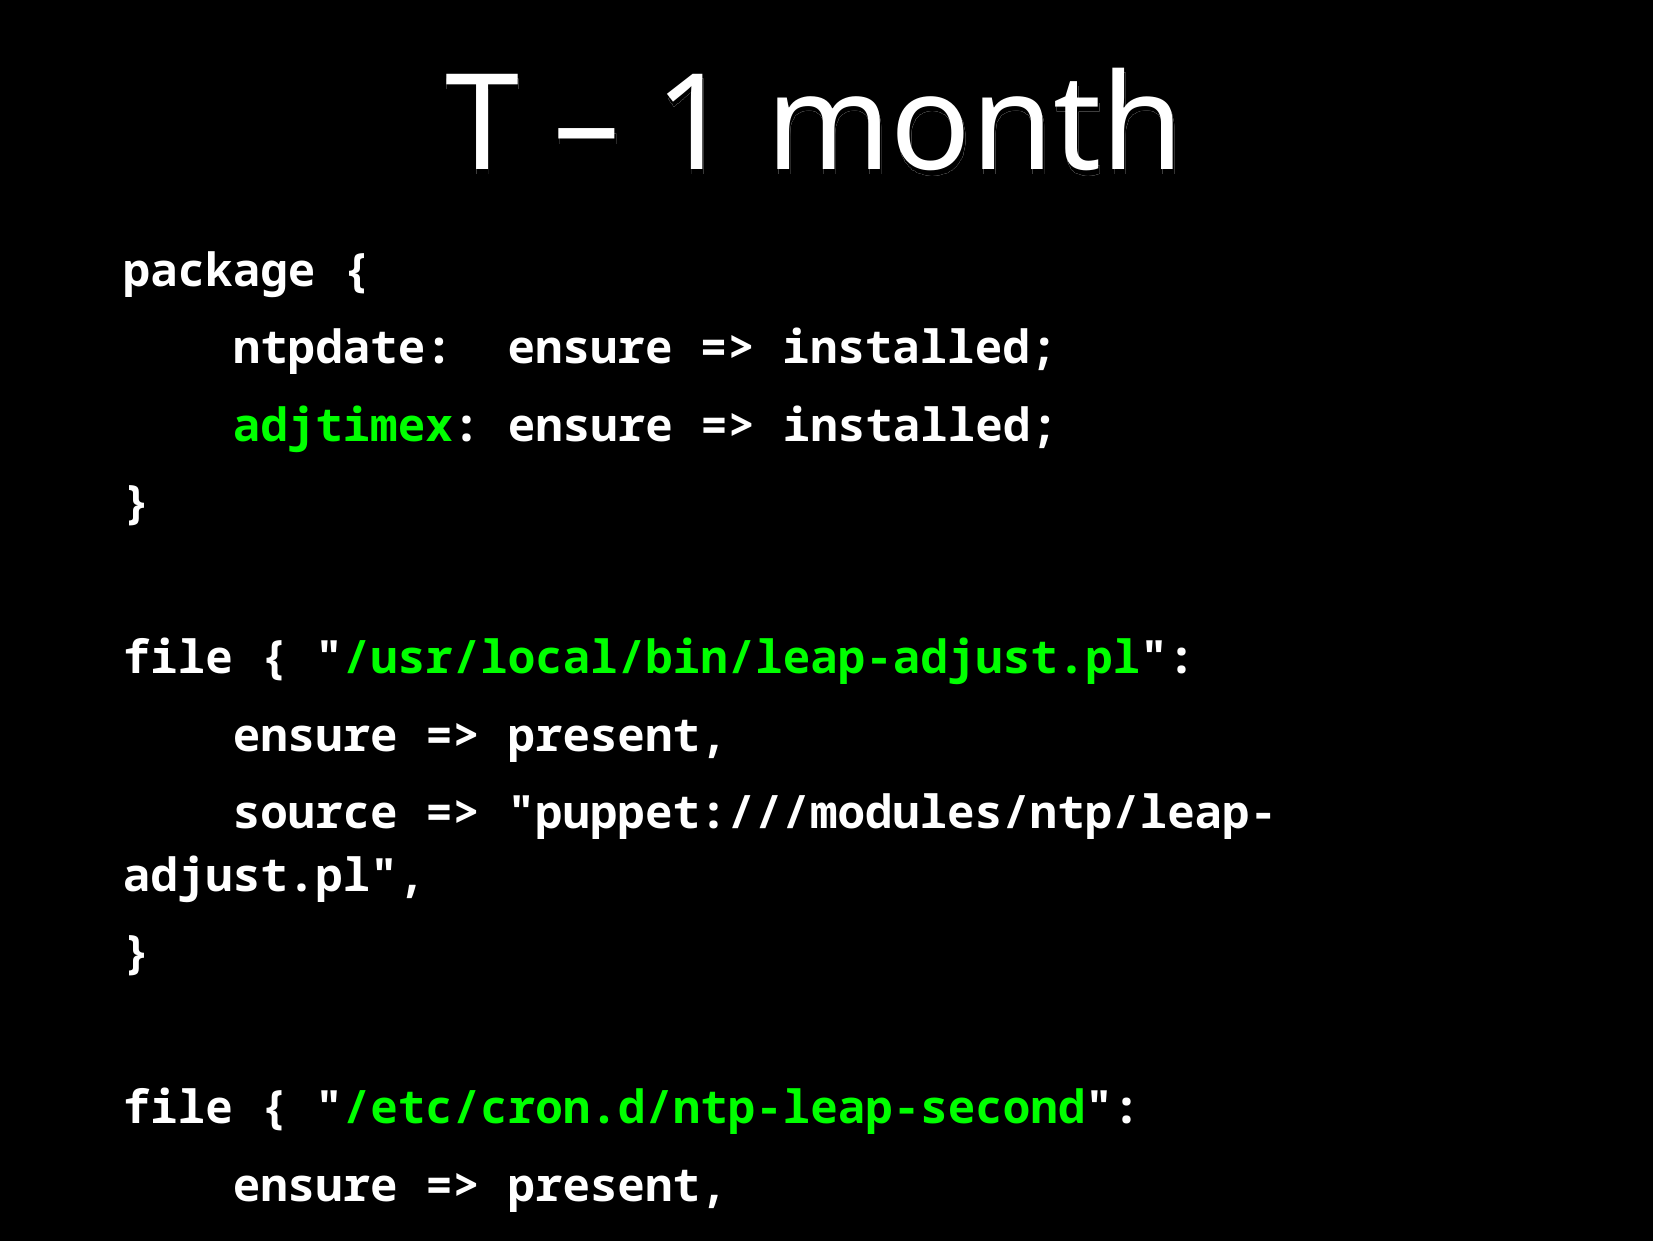

# T – 1 month
package {
 ntpdate: ensure => installed;
 adjtimex: ensure => installed;
}
file { "/usr/local/bin/leap-adjust.pl":
 ensure => present,
 source => "puppet:///modules/ntp/leap-adjust.pl",
}
file { "/etc/cron.d/ntp-leap-second":
 ensure => present,
 source => "puppet:///modules/ntp/leap-crontab",
 require => [ Package["ntp"], Package["adjtimex"] ],
}